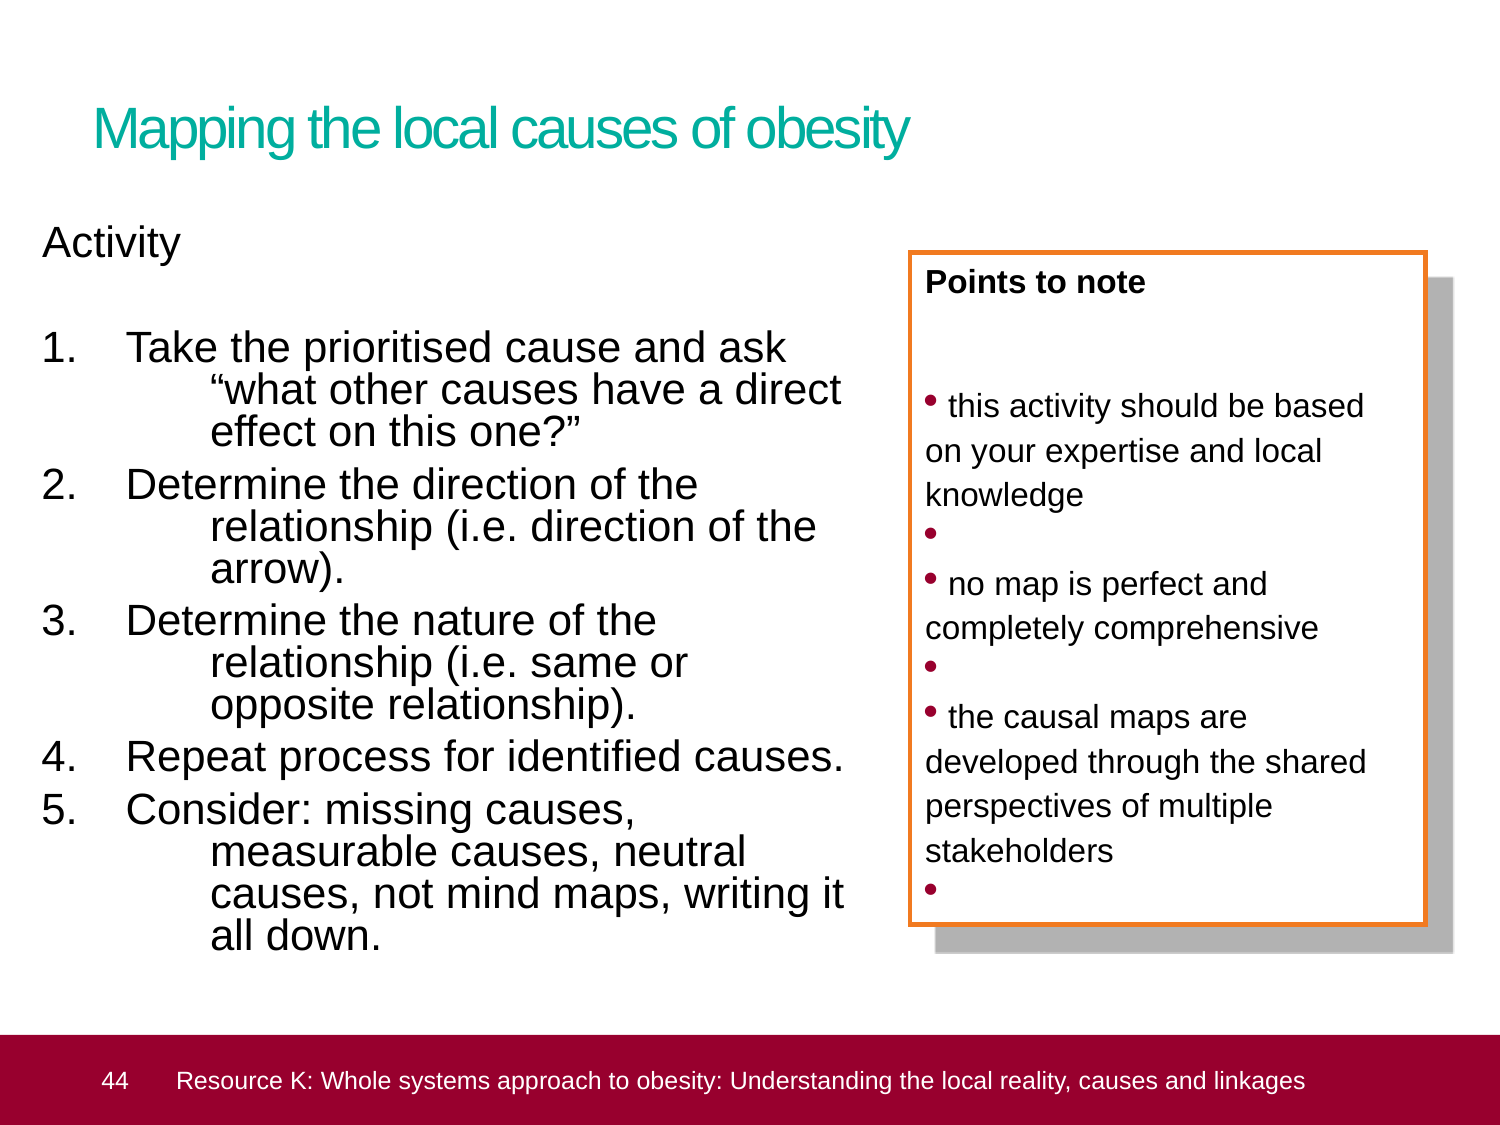

Mapping the local causes of obesity
# Activity
Take the prioritised cause and ask “what other causes have a direct effect on this one?”
Determine the direction of the relationship (i.e. direction of the arrow).
Determine the nature of the relationship (i.e. same or opposite relationship).
Repeat process for identified causes.
Consider: missing causes, measurable causes, neutral causes, not mind maps, writing it all down.
Points to note
 this activity should be based on your expertise and local knowledge
 no map is perfect and completely comprehensive
 the causal maps are developed through the shared perspectives of multiple stakeholders
 35
Resource K: Whole systems approach to obesity: Understanding the local reality, causes and linkages